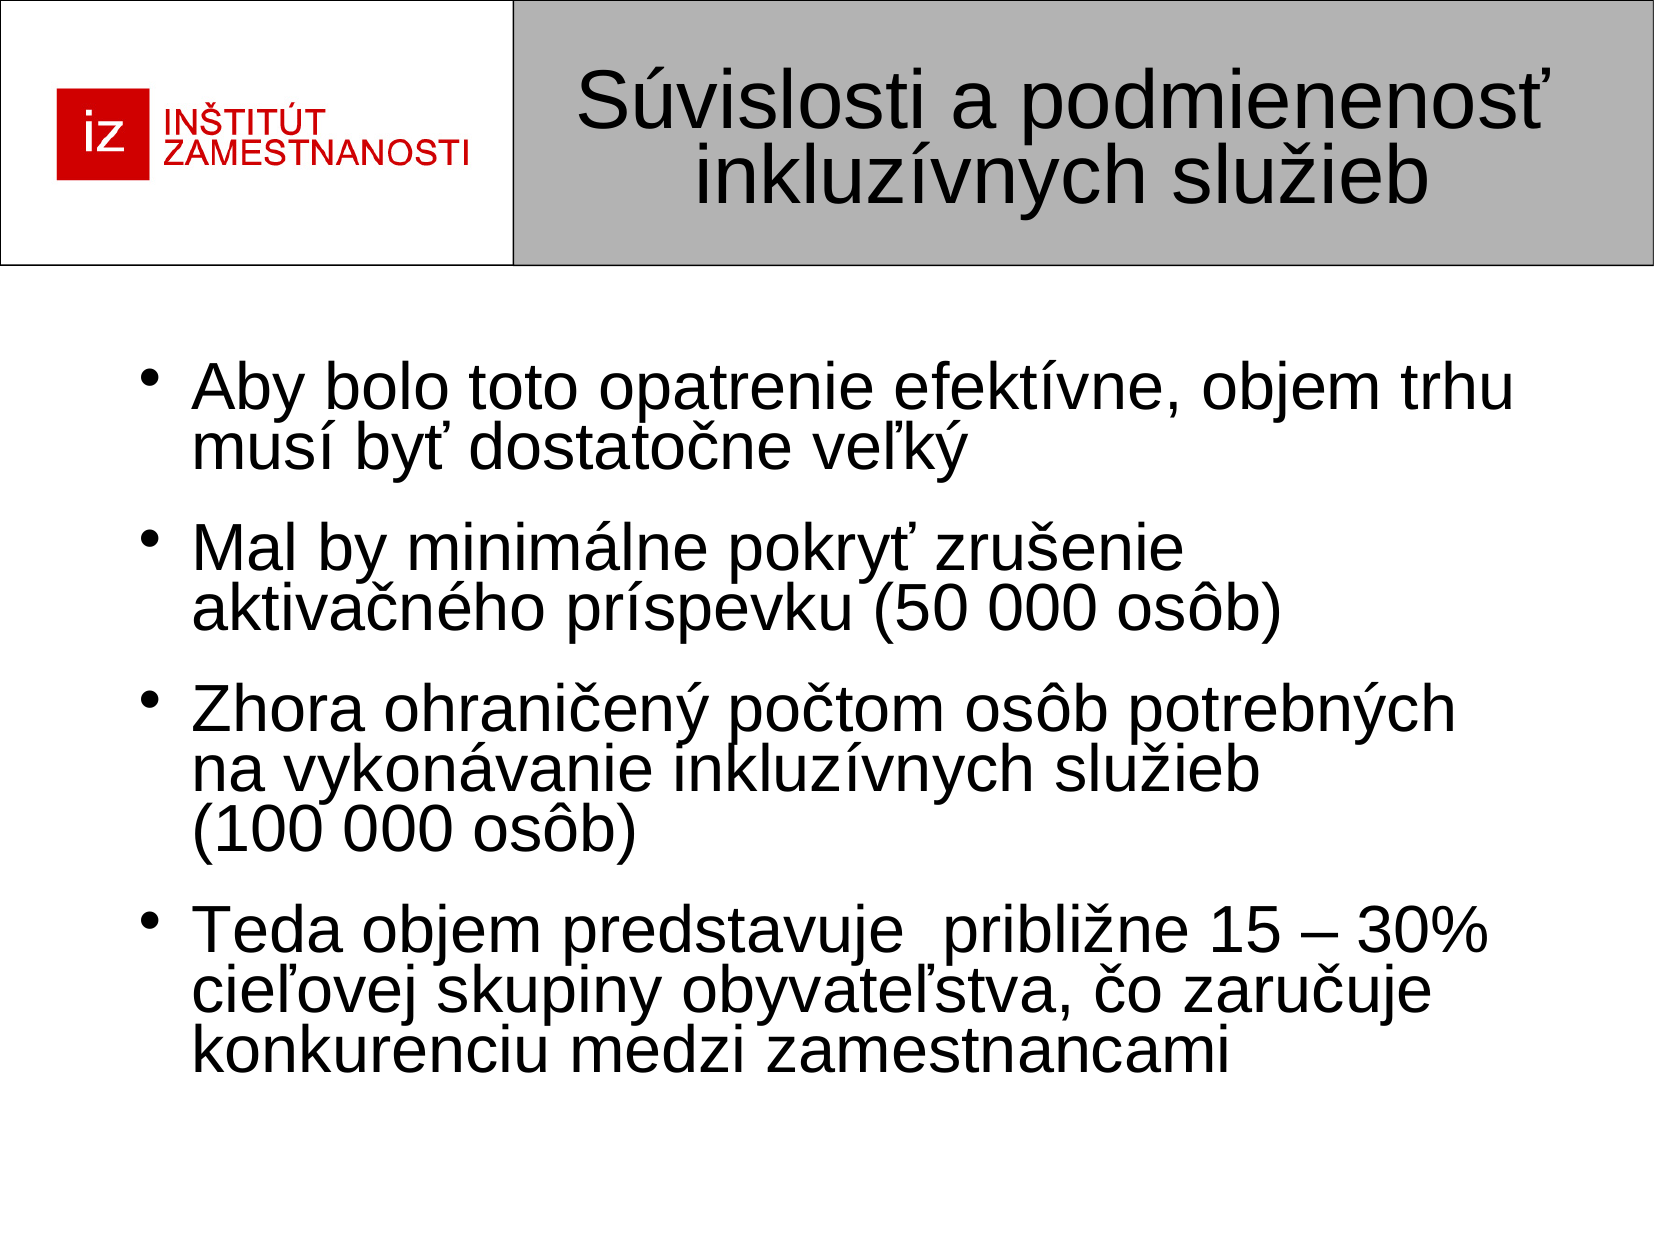

# Súvislosti a podmienenosť inkluzívnych služieb
Aby bolo toto opatrenie efektívne, objem trhu musí byť dostatočne veľký
Mal by minimálne pokryť zrušenie aktivačného príspevku (50 000 osôb)
Zhora ohraničený počtom osôb potrebných na vykonávanie inkluzívnych služieb (100 000 osôb)
Teda objem predstavuje približne 15 – 30% cieľovej skupiny obyvateľstva, čo zaručuje konkurenciu medzi zamestnancami